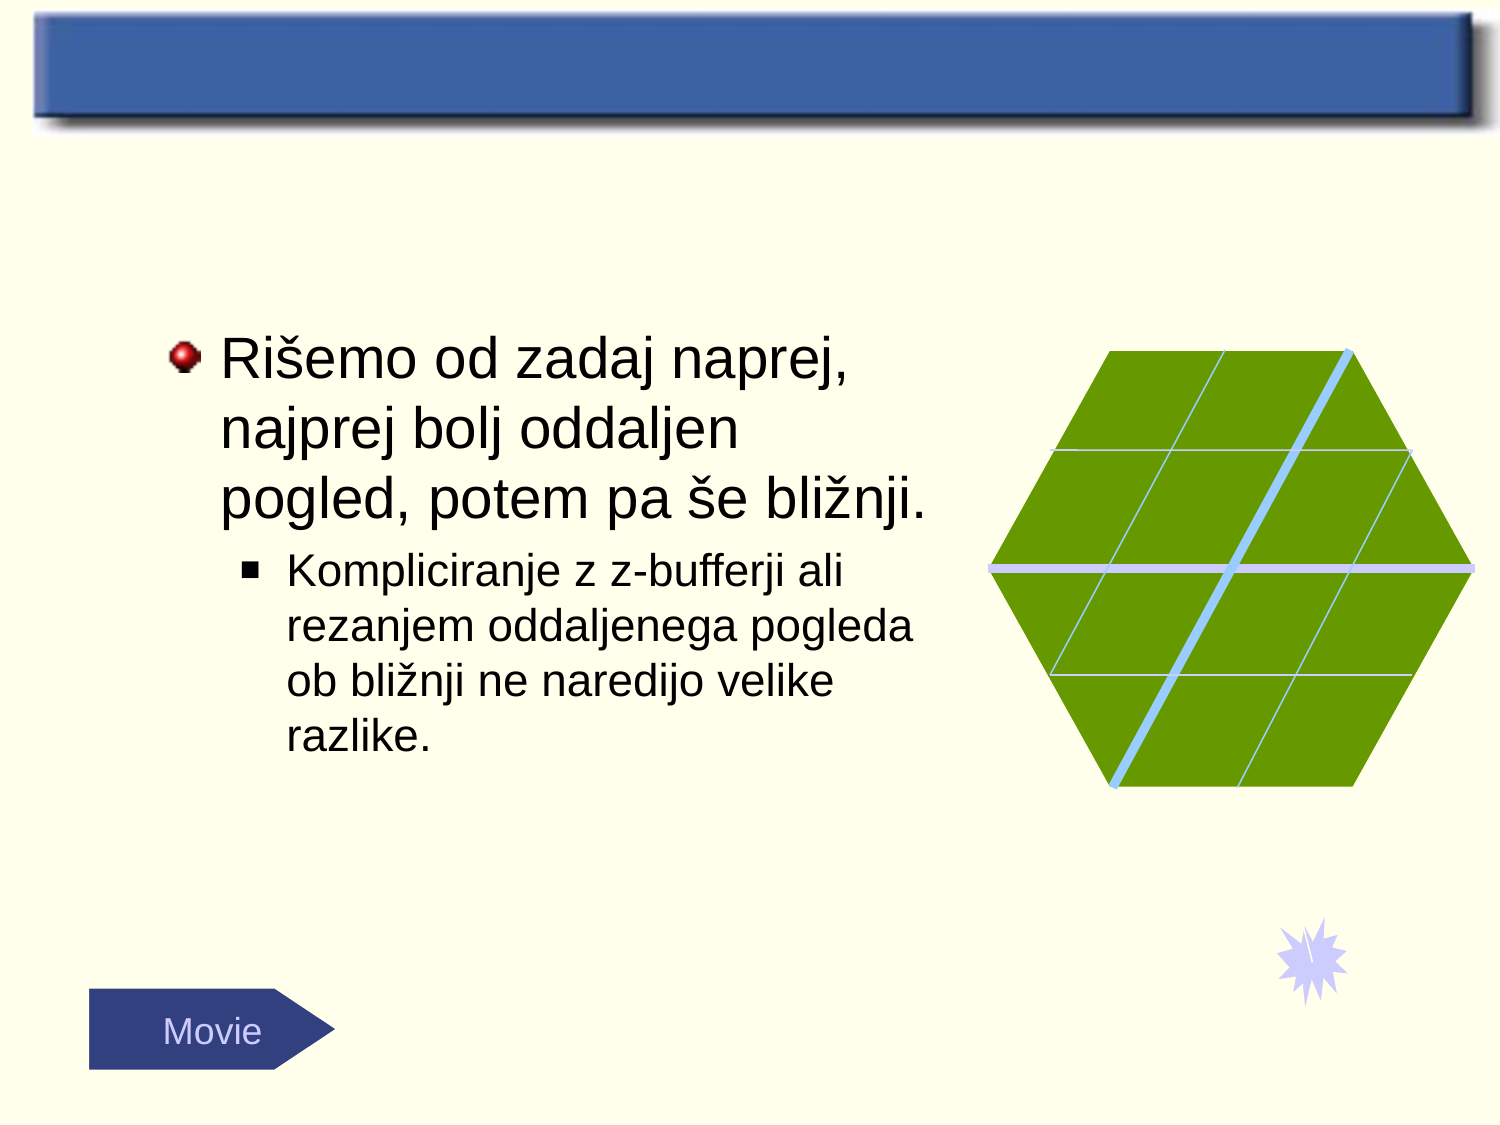

# Risanje poljubnega pogleda 2
Rišemo od zadaj naprej, najprej bolj oddaljen pogled, potem pa še bližnji.
Kompliciranje z z-bufferji ali rezanjem oddaljenega pogleda ob bližnji ne naredijo velike razlike.
Movie